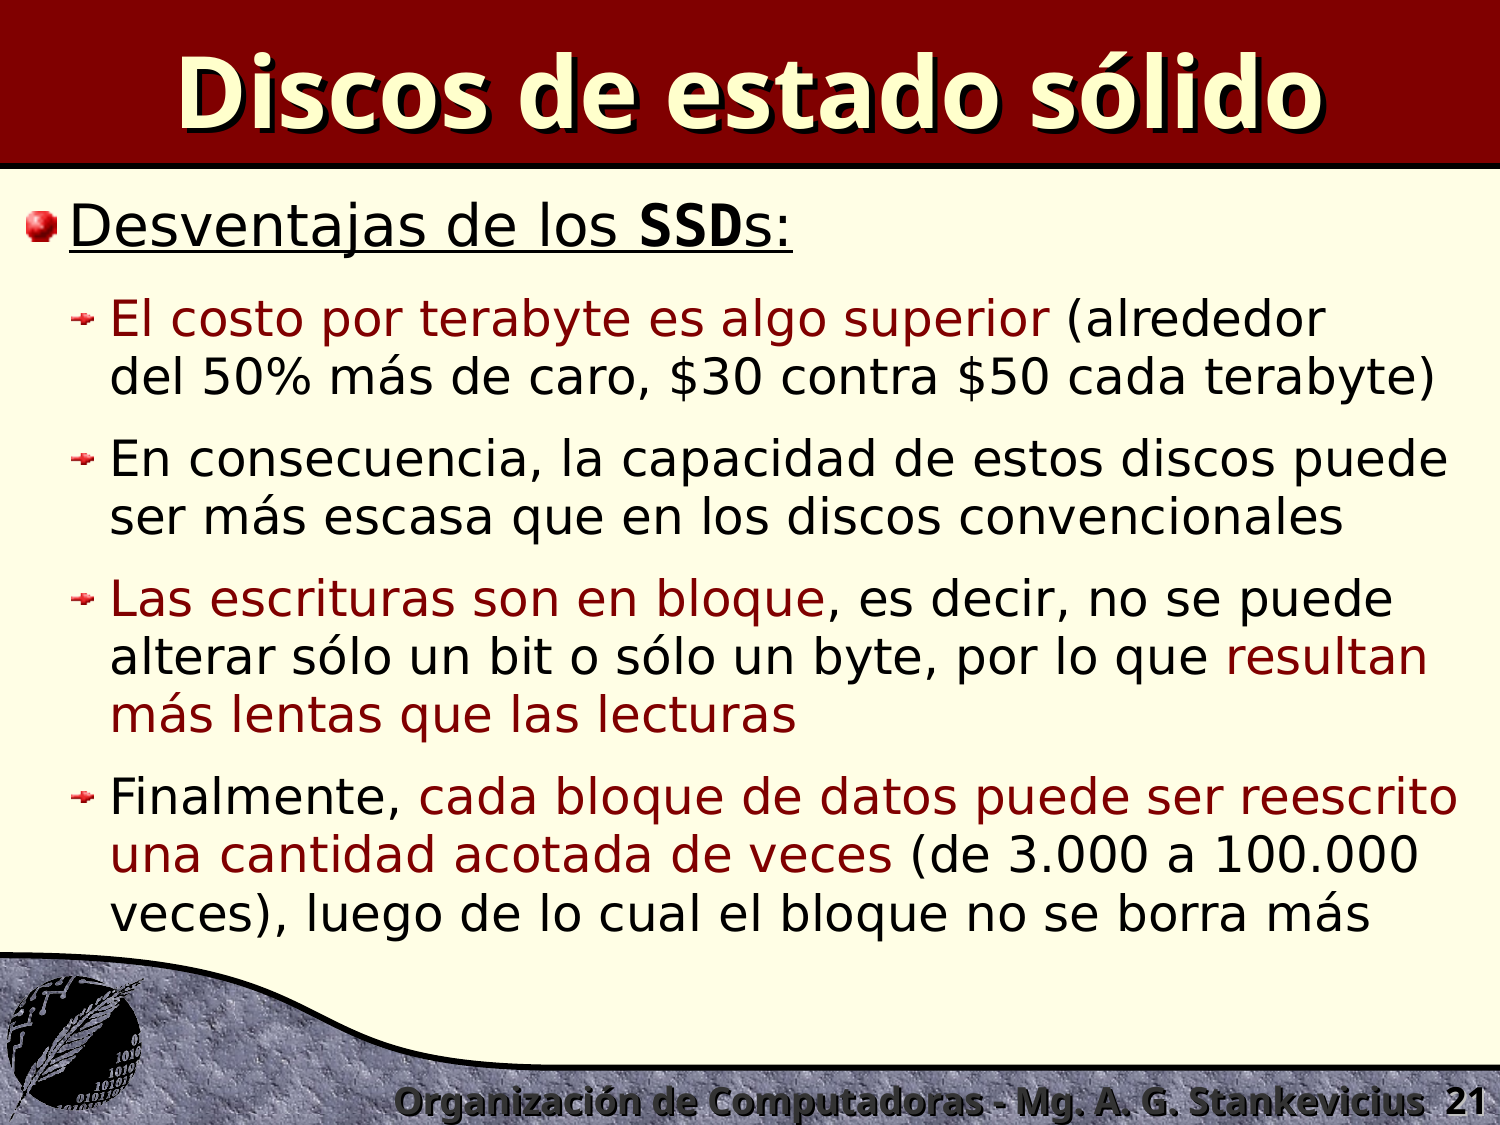

# Discos de estado sólido
Desventajas de los SSDs:
El costo por terabyte es algo superior (alrededor
del 50% más de caro, $30 contra $50 cada terabyte)
En consecuencia, la capacidad de estos discos puede ser más escasa que en los discos convencionales
Las escrituras son en bloque, es decir, no se puede alterar sólo un bit o sólo un byte, por lo que resultan más lentas que las lecturas
Finalmente, cada bloque de datos puede ser reescrito una cantidad acotada de veces (de 3.000 a 100.000 veces), luego de lo cual el bloque no se borra más
21